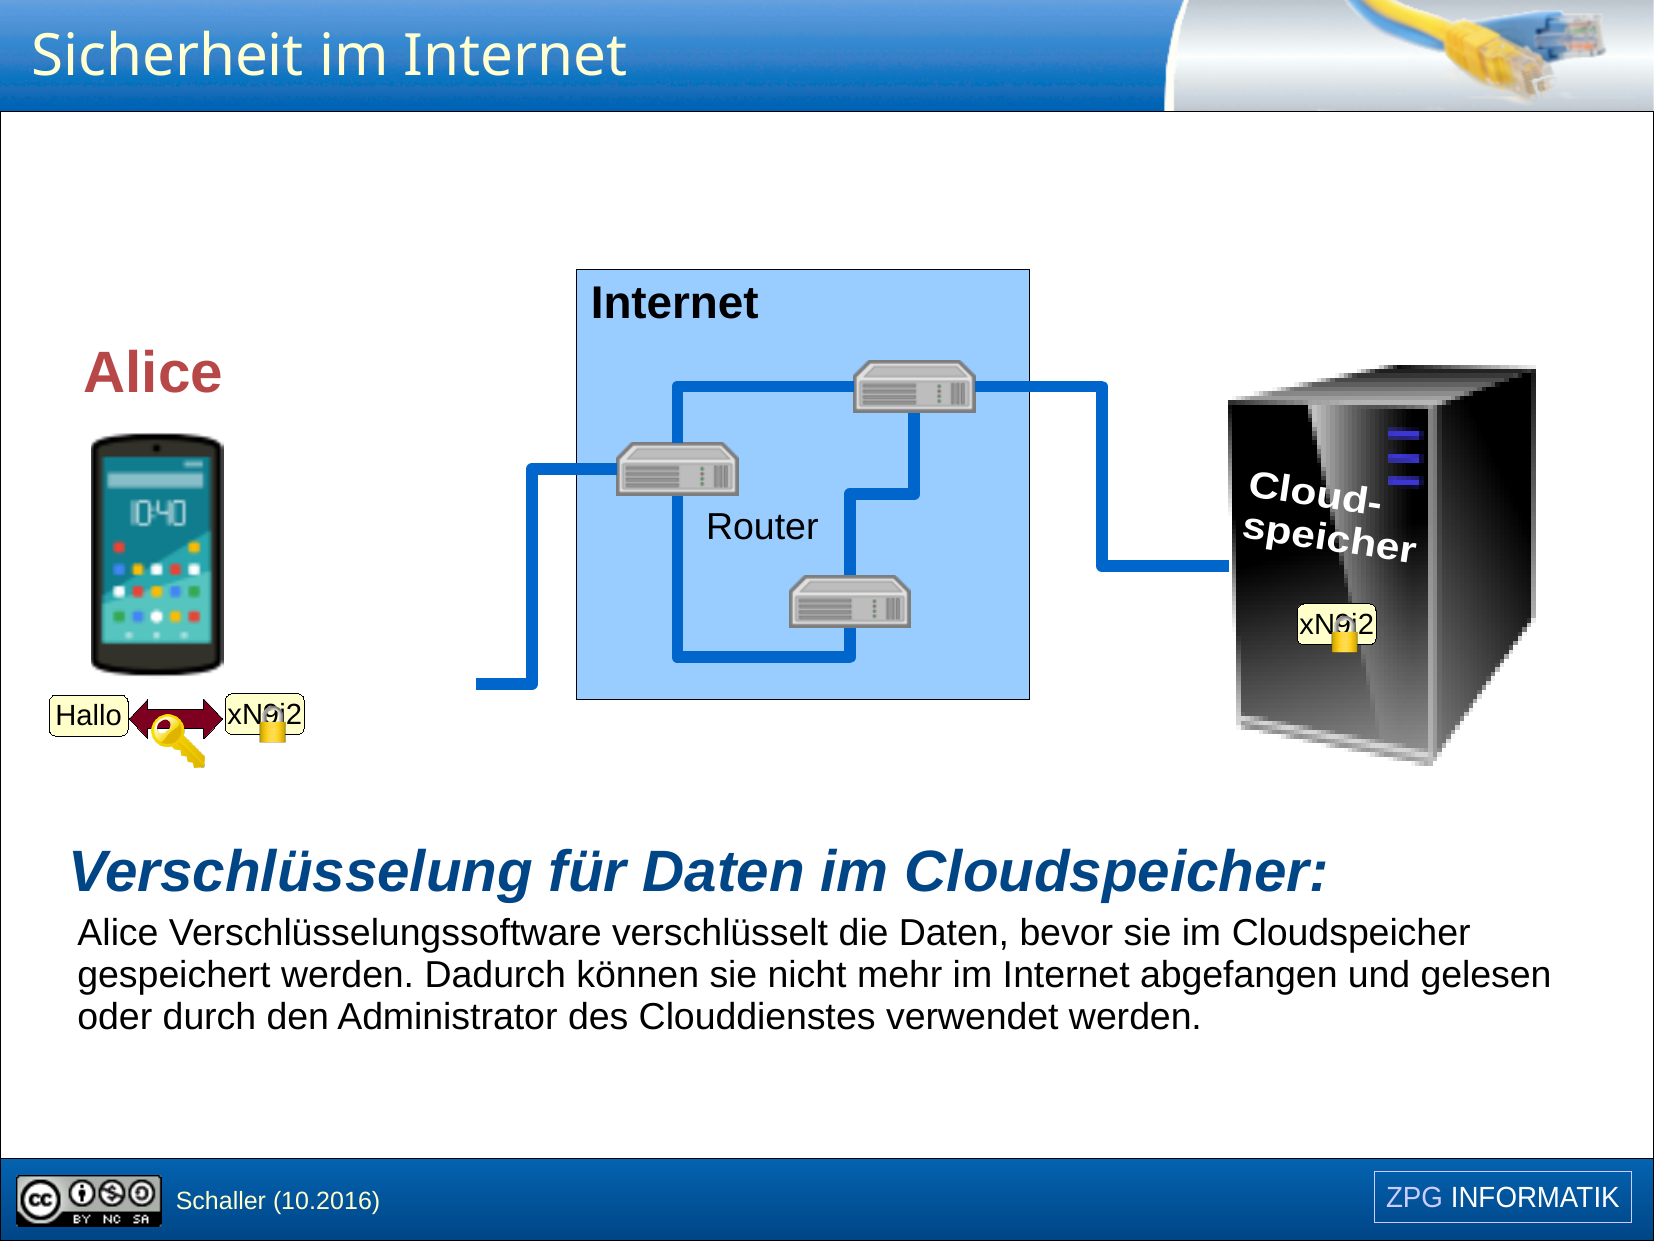

# Sicherheit im Internet
Internet
Alice
Cloud-speicher
Router
xN9i2
xN9i2
Hallo
Verschlüsselung für Daten im Cloudspeicher:
Alice Verschlüsselungssoftware verschlüsselt die Daten, bevor sie im Cloudspeicher gespeichert werden. Dadurch können sie nicht mehr im Internet abgefangen und gelesen oder durch den Administrator des Clouddienstes verwendet werden.
5
23.04.2009